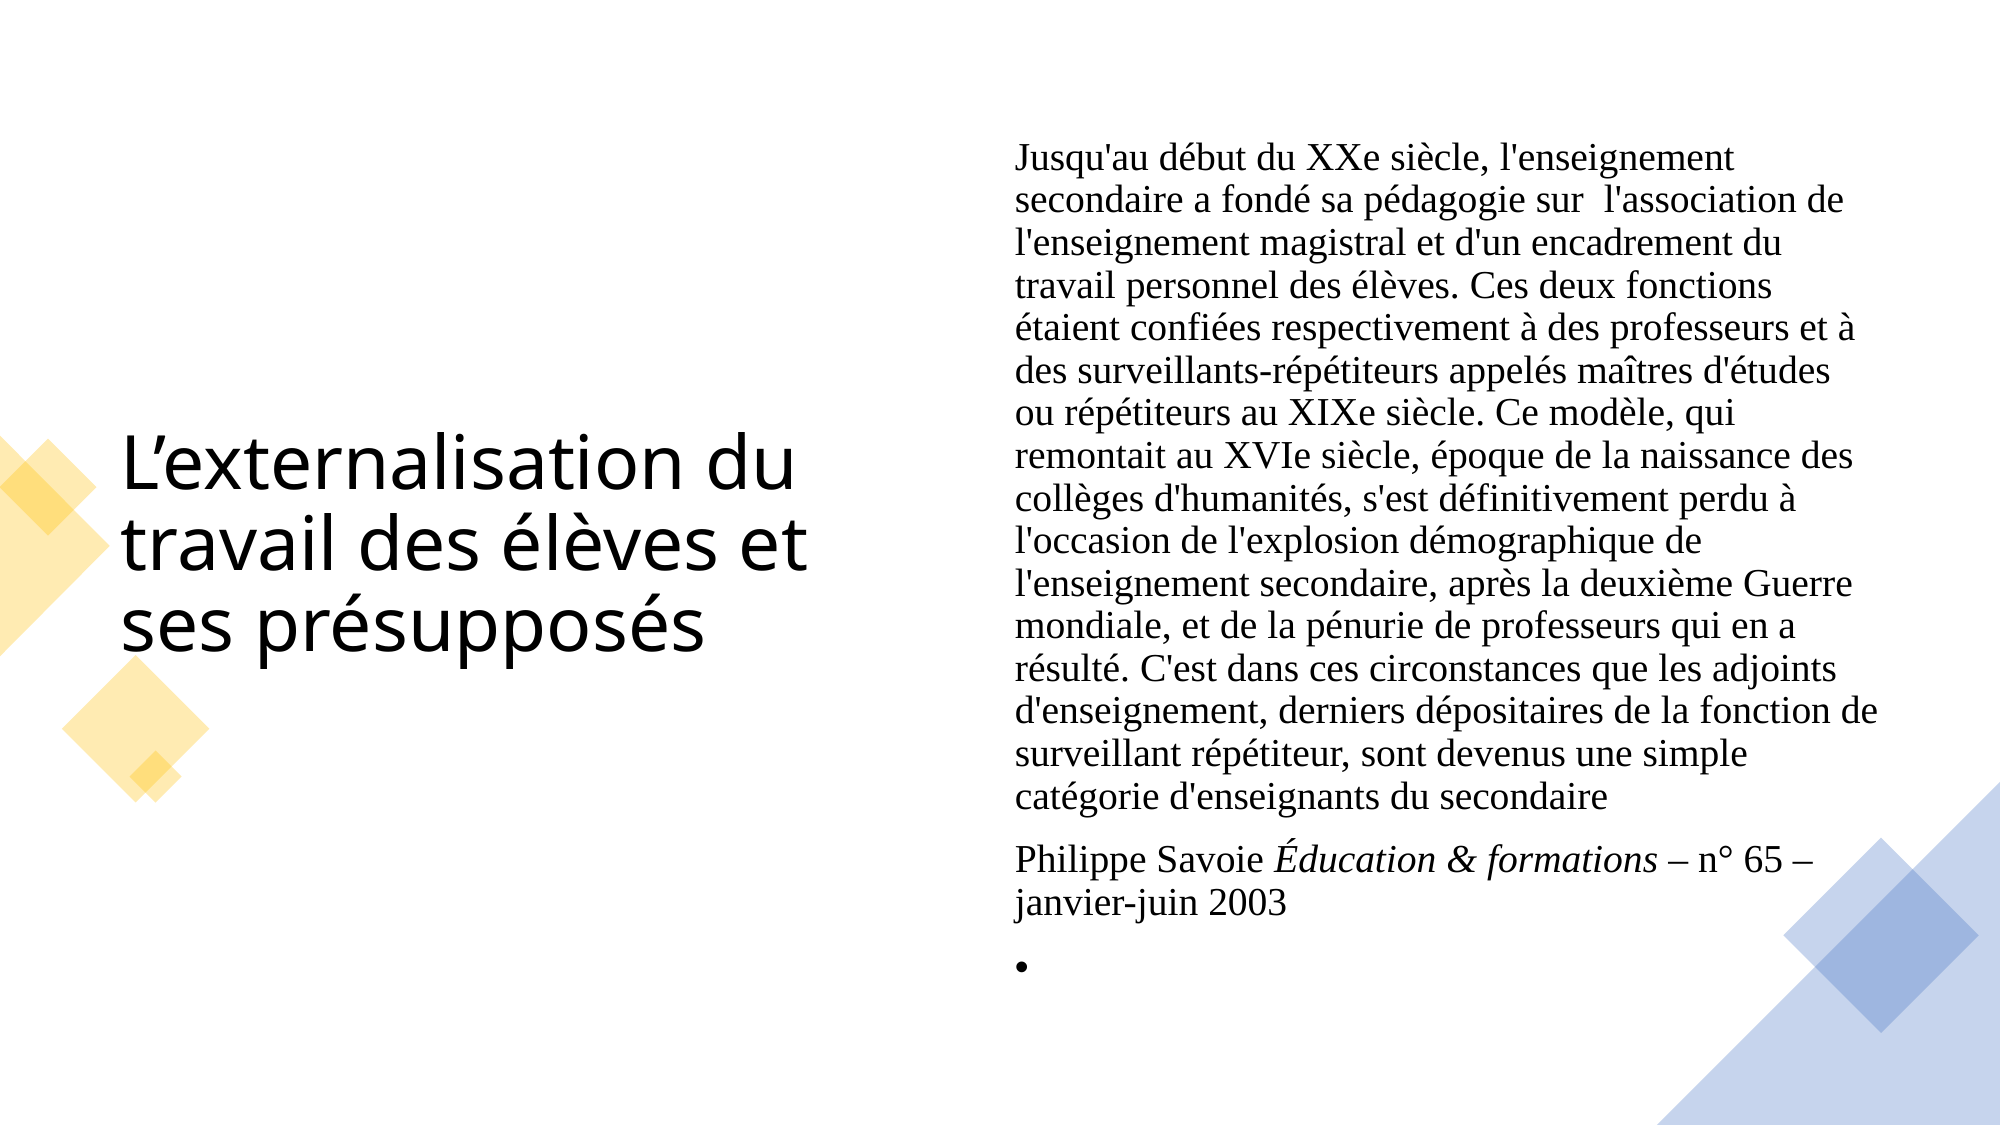

# L’externalisation du travail des élèves et ses présupposés
Jusqu'au début du XXe siècle, l'enseignement secondaire a fondé sa pédagogie sur l'association de l'enseignement magistral et d'un encadrement du travail personnel des élèves. Ces deux fonctions étaient confiées respectivement à des professeurs et à des surveillants-répétiteurs appelés maîtres d'études ou répétiteurs au XIXe siècle. Ce modèle, qui remontait au XVIe siècle, époque de la naissance des collèges d'humanités, s'est définitivement perdu à l'occasion de l'explosion démographique de l'enseignement secondaire, après la deuxième Guerre mondiale, et de la pénurie de professeurs qui en a résulté. C'est dans ces circonstances que les adjoints d'enseignement, derniers dépositaires de la fonction de surveillant répétiteur, sont devenus une simple catégorie d'enseignants du secondaire
Philippe Savoie Éducation & formations – n° 65 – janvier-juin 2003